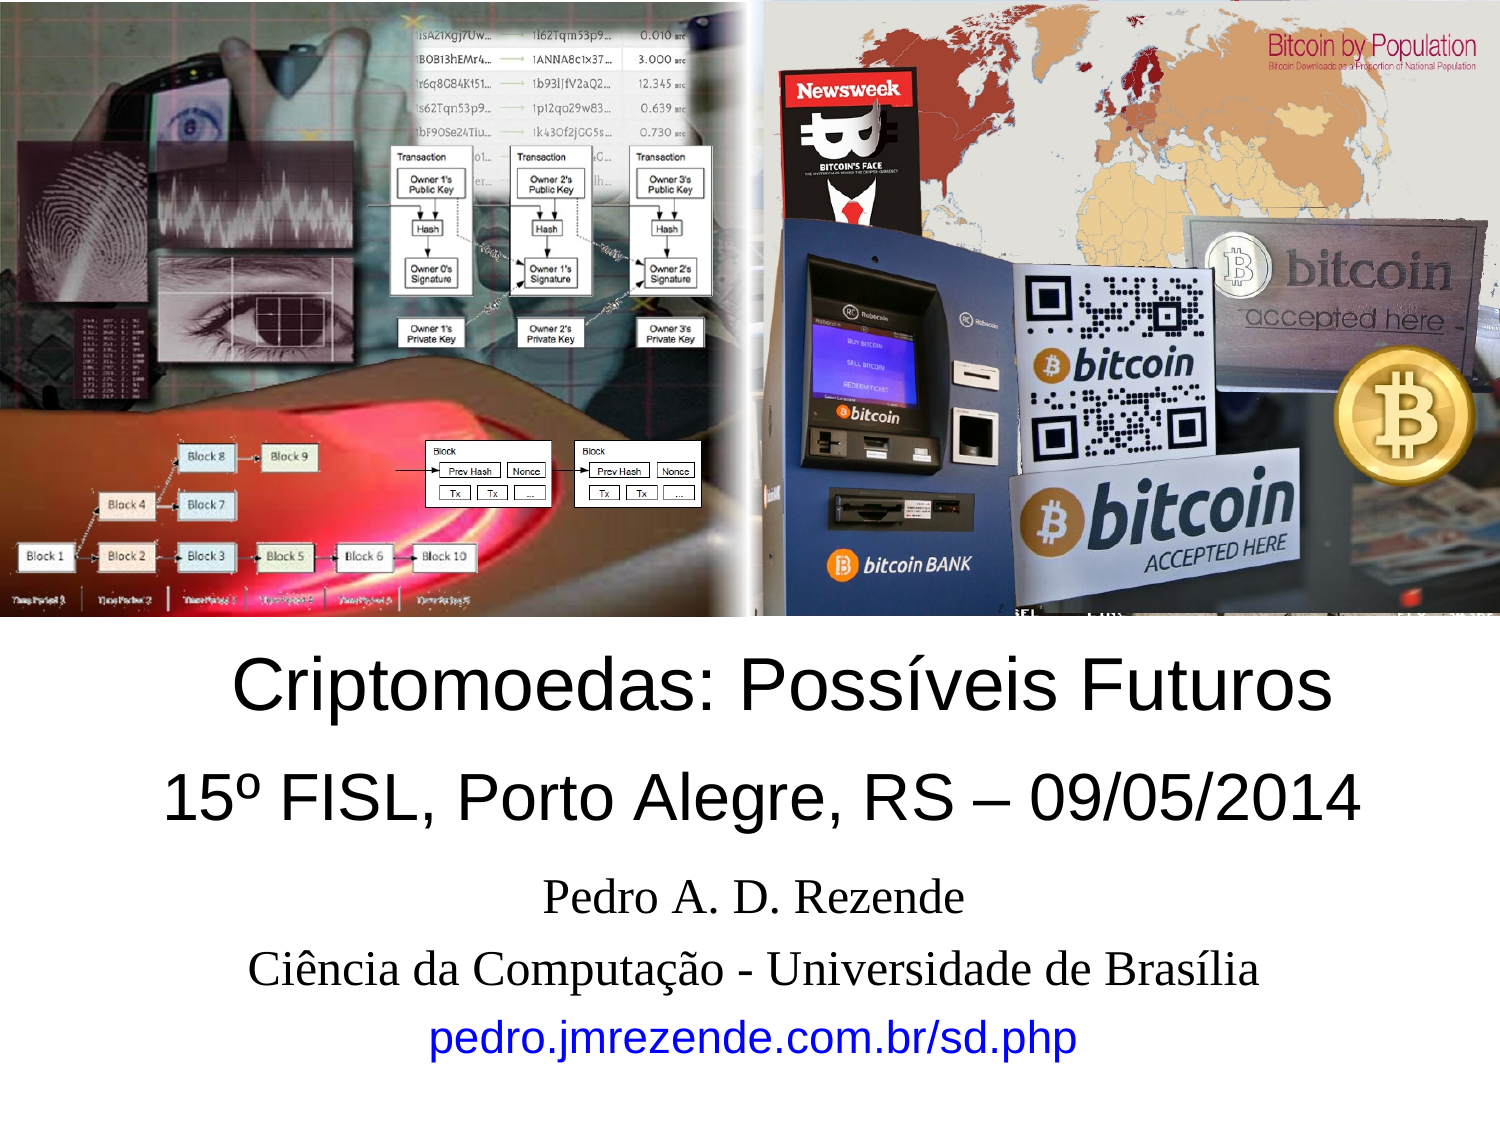

Criptomoedas: Possíveis Futuros
 15º FISL, Porto Alegre, RS – 09/05/2014
# Pedro A. D. Rezende
Ciência da Computação - Universidade de Brasília
pedro.jmrezende.com.br/sd.php